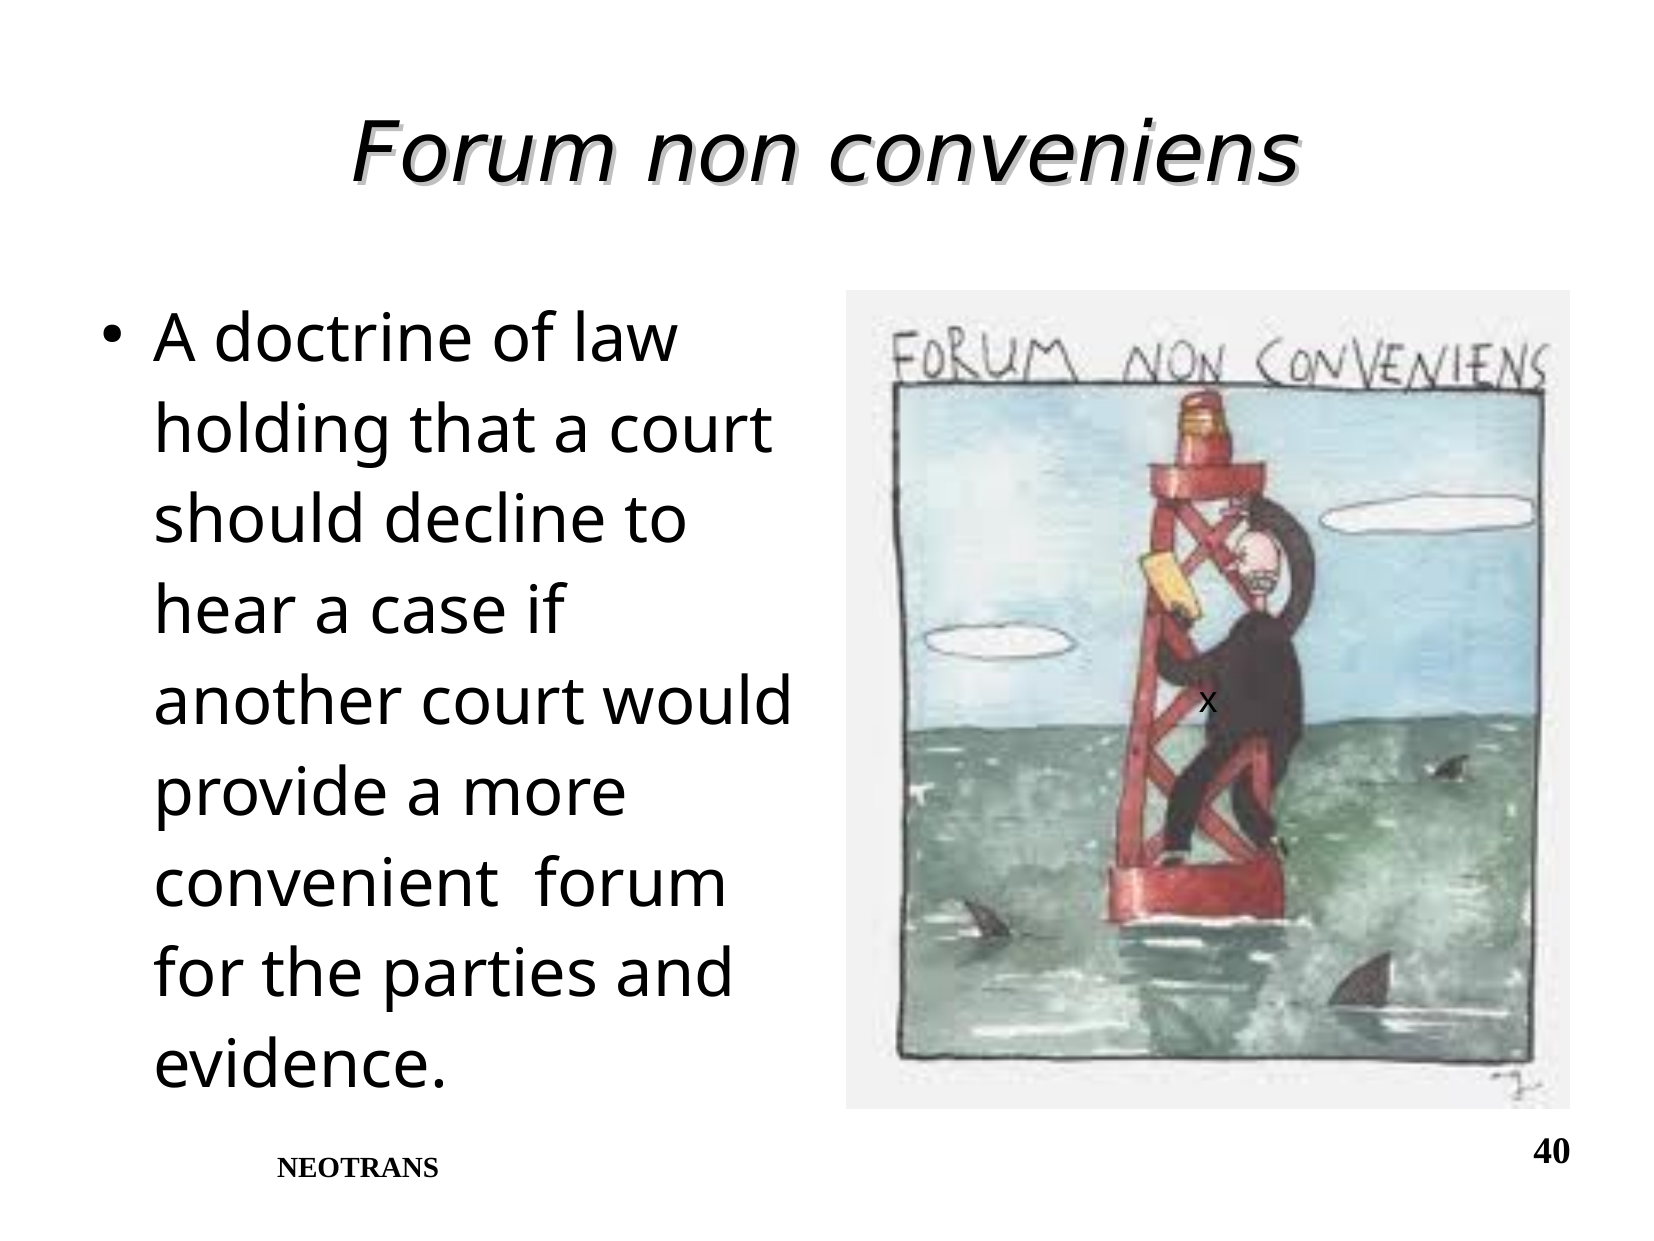

# Forum non conveniens
A doctrine of law holding that a court should decline to hear a case if another court would provide a more convenient forum for the parties and evidence.
40
NEOTRANS